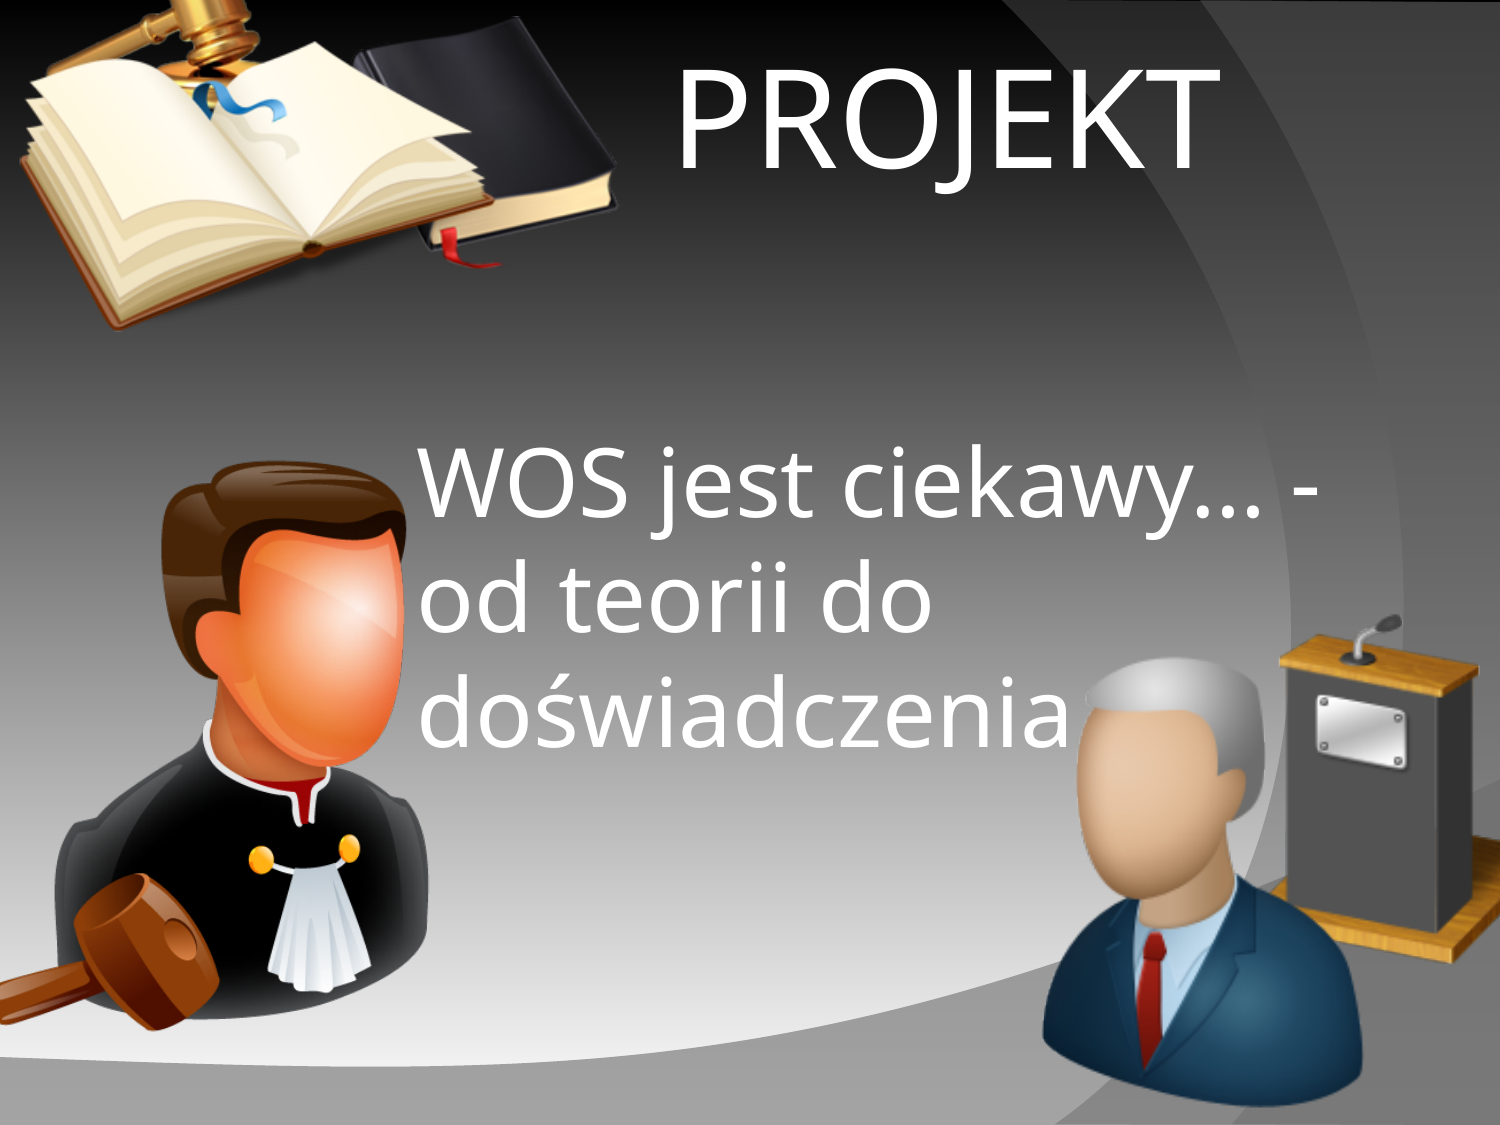

# PROJEKT
WOS jest ciekawy… - od teorii do doświadczenia